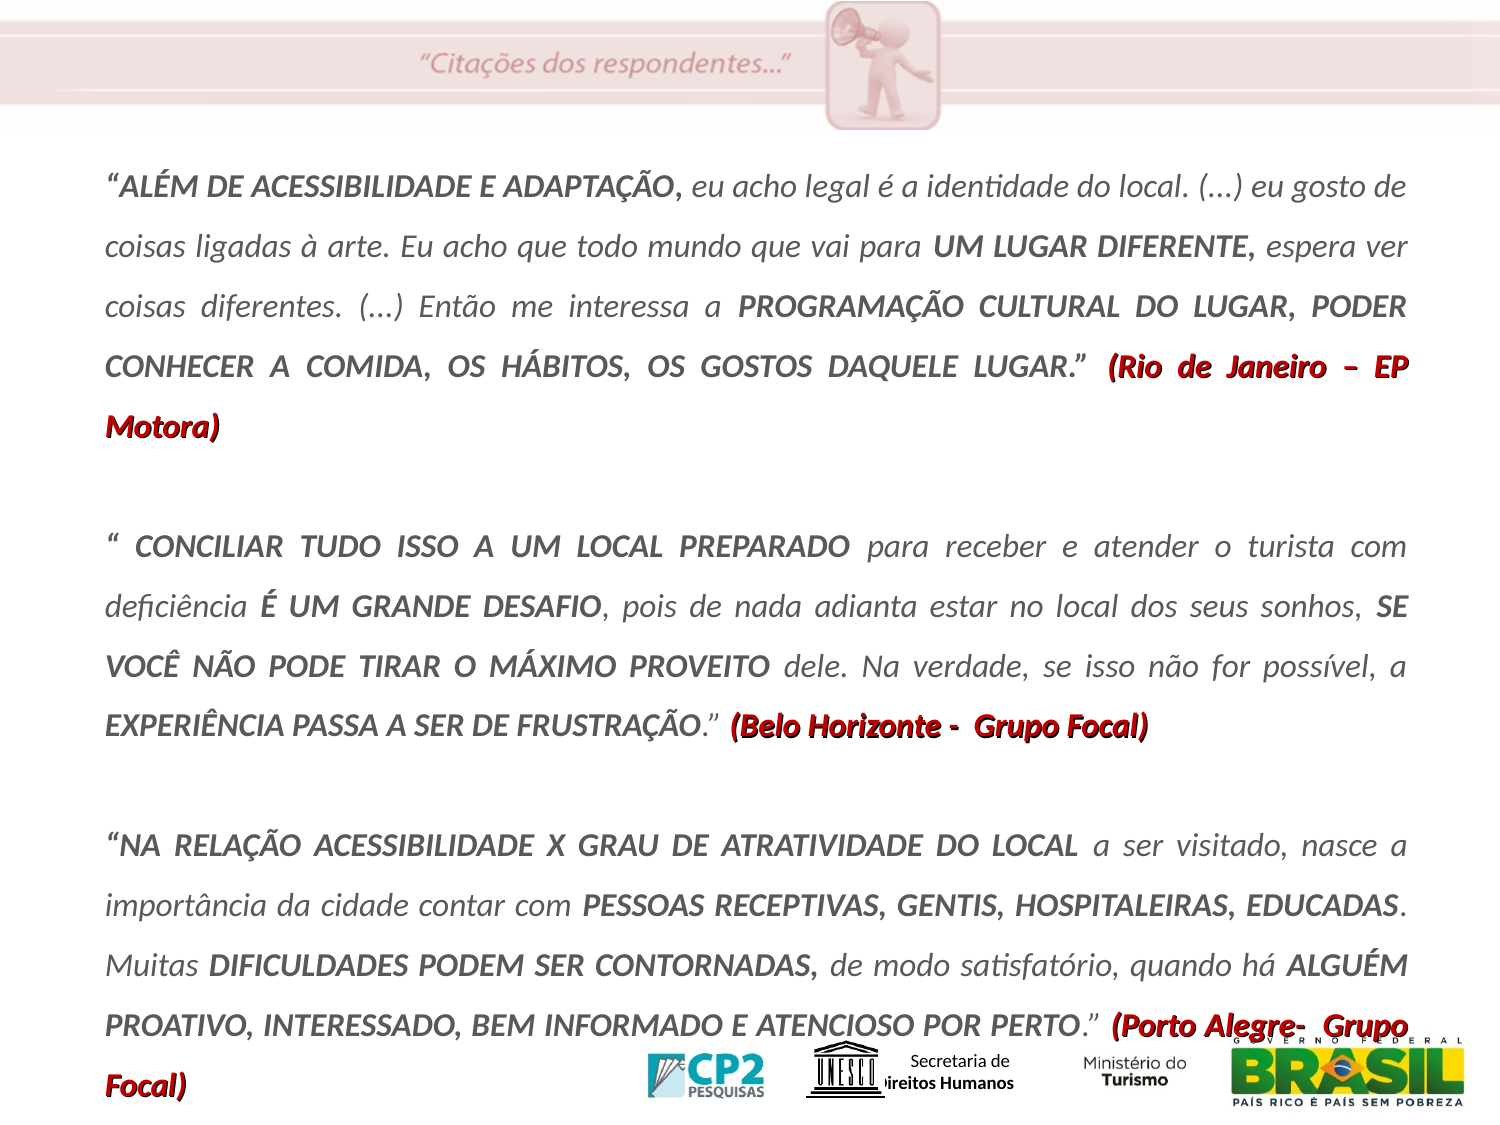

“Além de acessibilidade e adaptação, eu acho legal é a identidade do local. (...) eu gosto de coisas ligadas à arte. Eu acho que todo mundo que vai para um lugar diferente, espera ver coisas diferentes. (...) Então me interessa a programação cultural do lugar, poder conhecer a comida, os hábitos, os gostos daquele lugar.” (Rio de Janeiro – EP Motora)
“ Conciliar tudo isso a um local preparado para receber e atender o turista com deficiência é um grande desafio, pois de nada adianta estar no local dos seus sonhos, se você não pode tirar o máximo proveito dele. Na verdade, se isso não for possível, a experiência passa a ser de frustração.” (Belo Horizonte - Grupo Focal)
“Na relação acessibilidade x grau de atratividade do local a ser visitado, nasce a importância da cidade contar com pessoas receptivas, gentis, hospitaleiras, educadas. Muitas dificuldades podem ser contornadas, de modo satisfatório, quando há alguém proativo, interessado, bem informado e atencioso por perto.” (Porto Alegre- Grupo Focal)